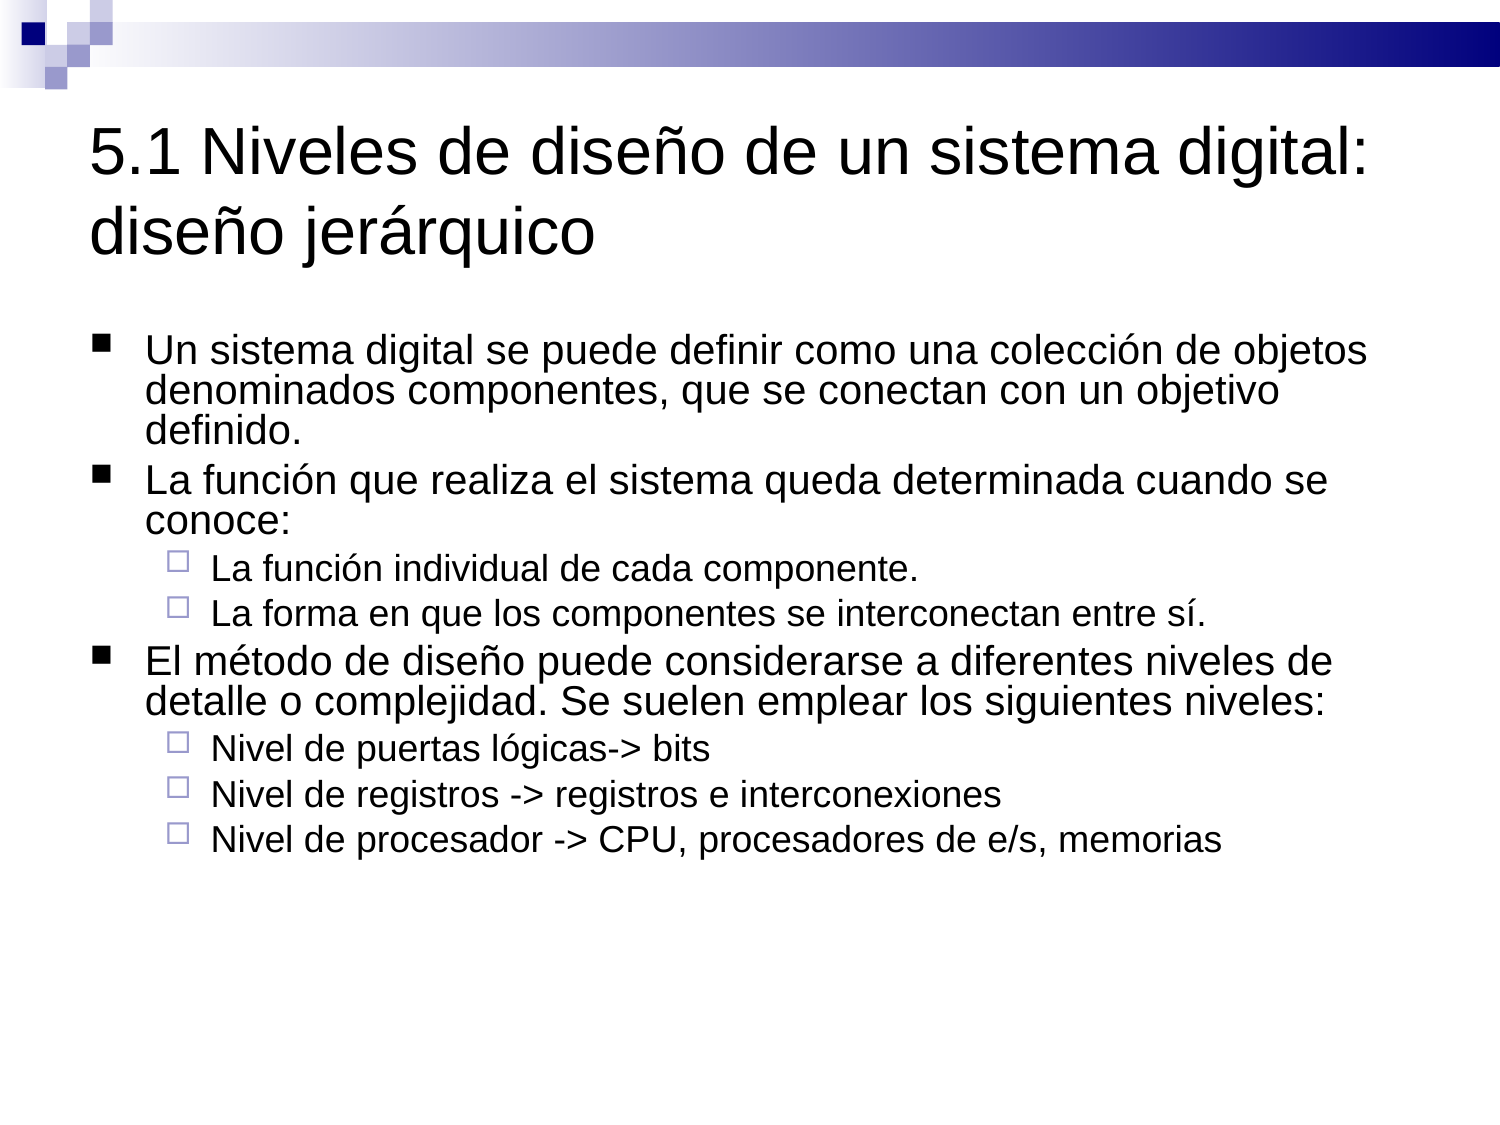

# 5.1 Niveles de diseño de un sistema digital: diseño jerárquico
Un sistema digital se puede definir como una colección de objetos denominados componentes, que se conectan con un objetivo definido.
La función que realiza el sistema queda determinada cuando se conoce:
La función individual de cada componente.
La forma en que los componentes se interconectan entre sí.
El método de diseño puede considerarse a diferentes niveles de detalle o complejidad. Se suelen emplear los siguientes niveles:
Nivel de puertas lógicas-> bits
Nivel de registros -> registros e interconexiones
Nivel de procesador -> CPU, procesadores de e/s, memorias